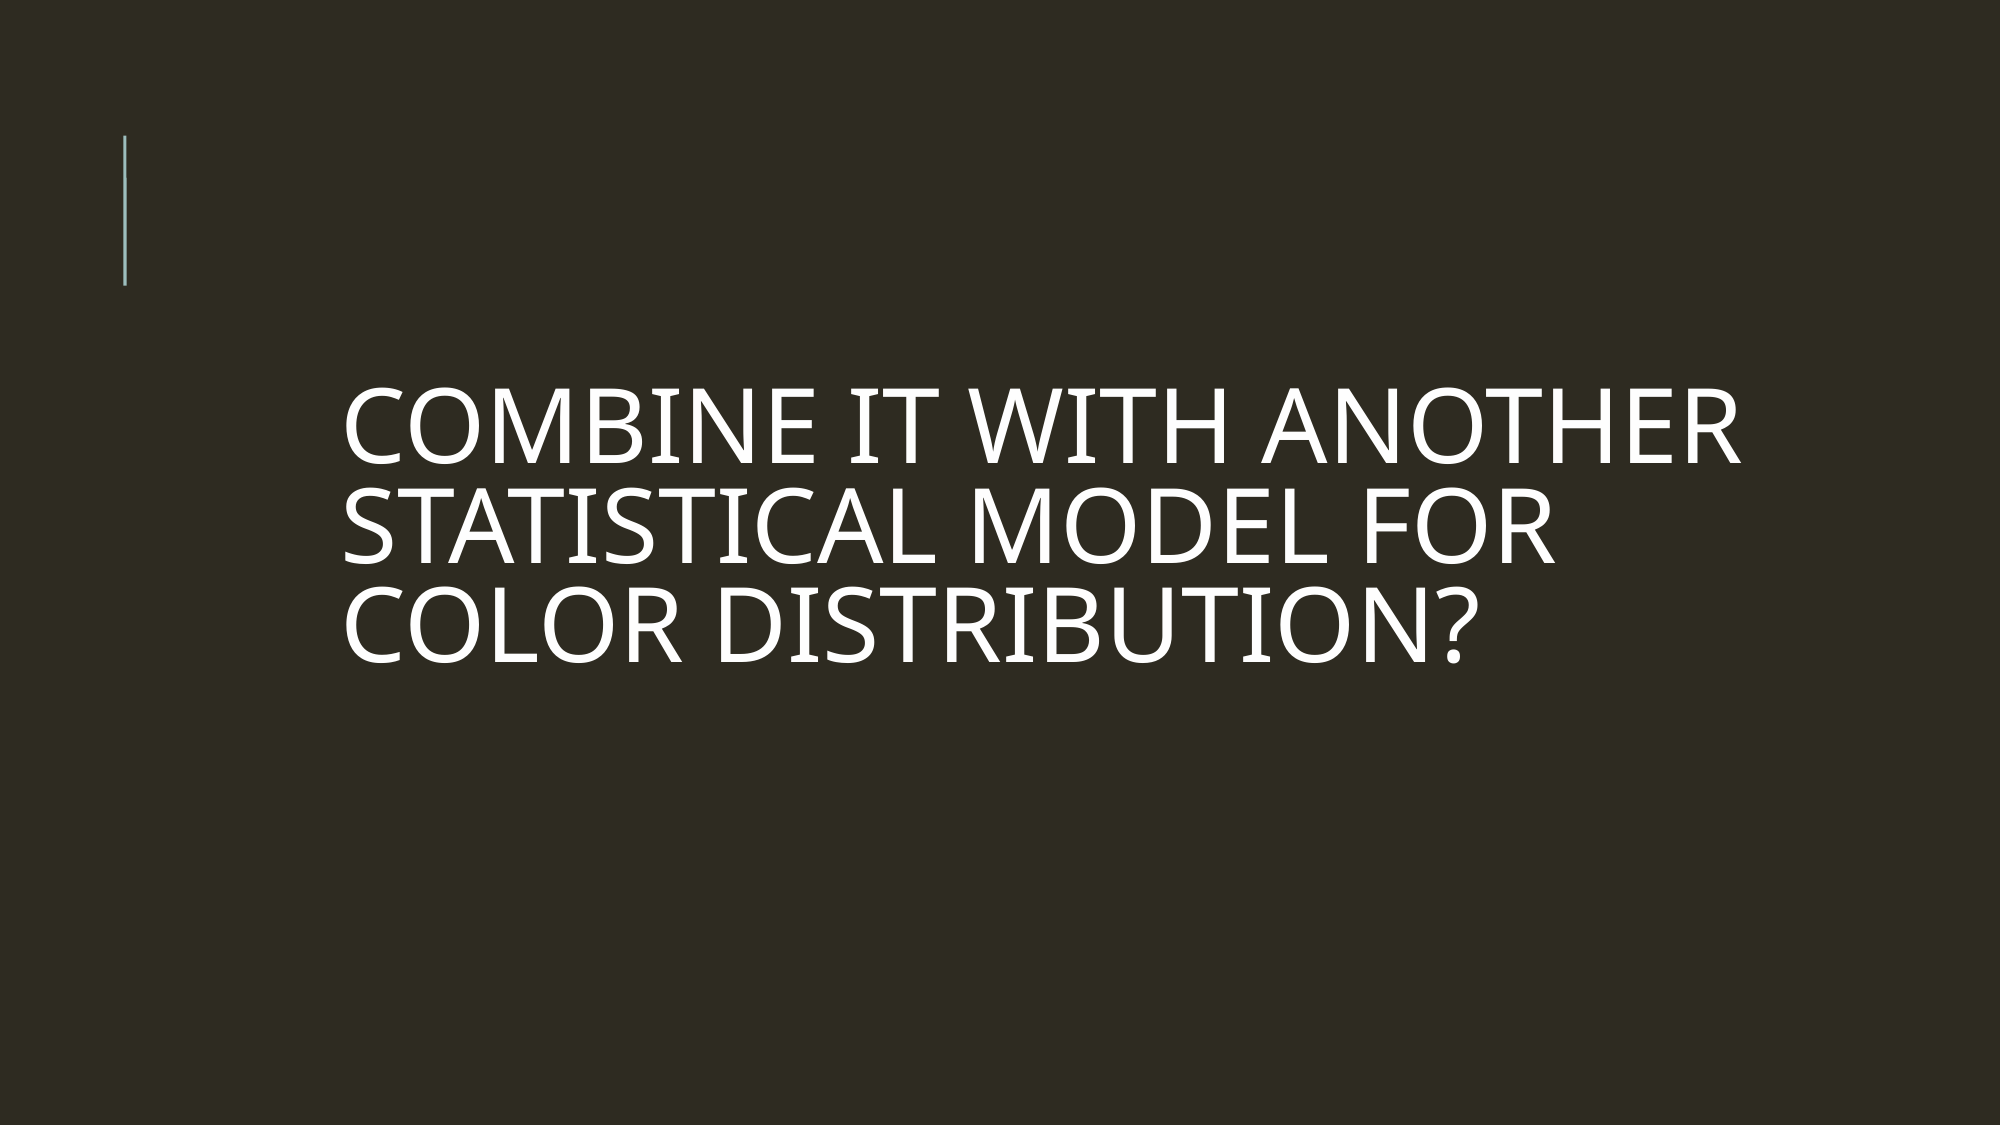

# COMBINE IT WITH ANOTHER STATISTICAL MODEL FOR COLOR DISTRIBUTION?